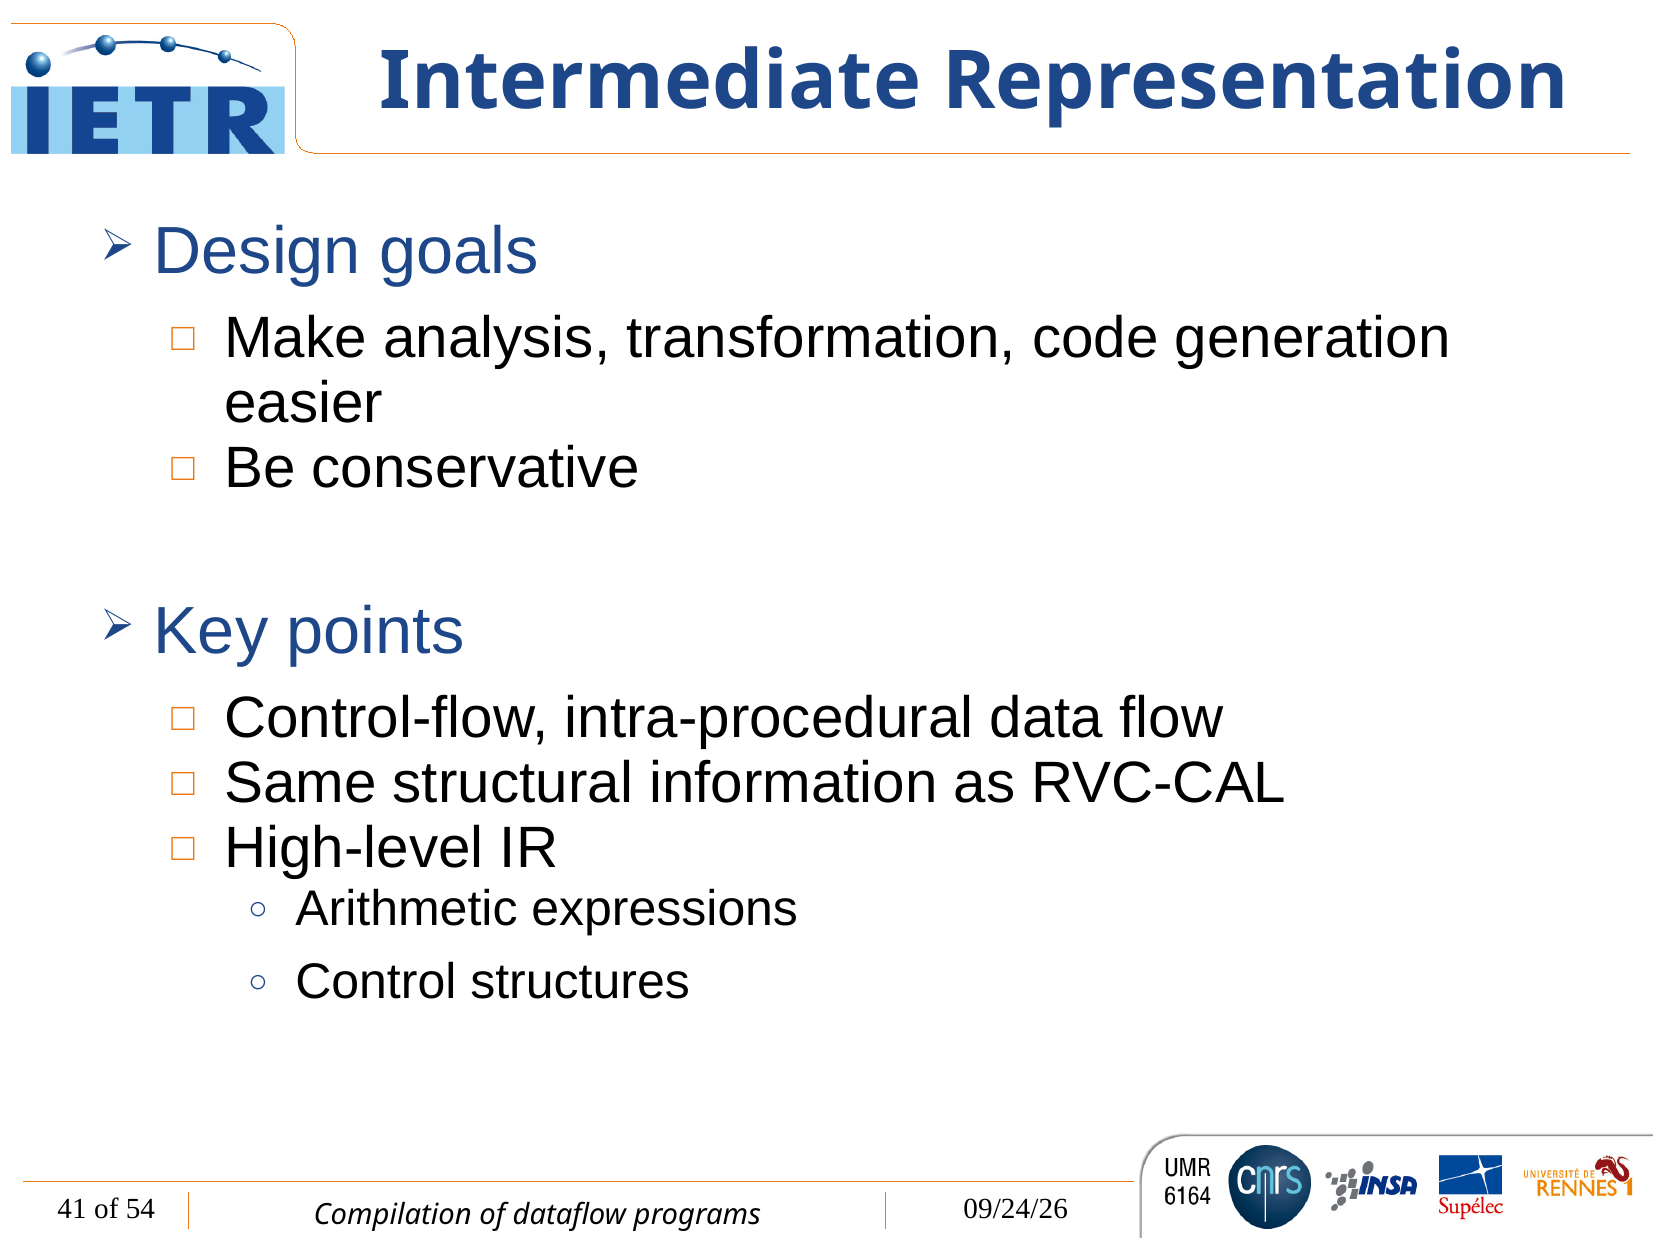

# Intermediate Representation
Design goals
Make analysis, transformation, code generation easier
Be conservative
Key points
Control-flow, intra-procedural data flow
Same structural information as RVC-CAL
High-level IR
Arithmetic expressions
Control structures
41
Compilation of dataflow programs